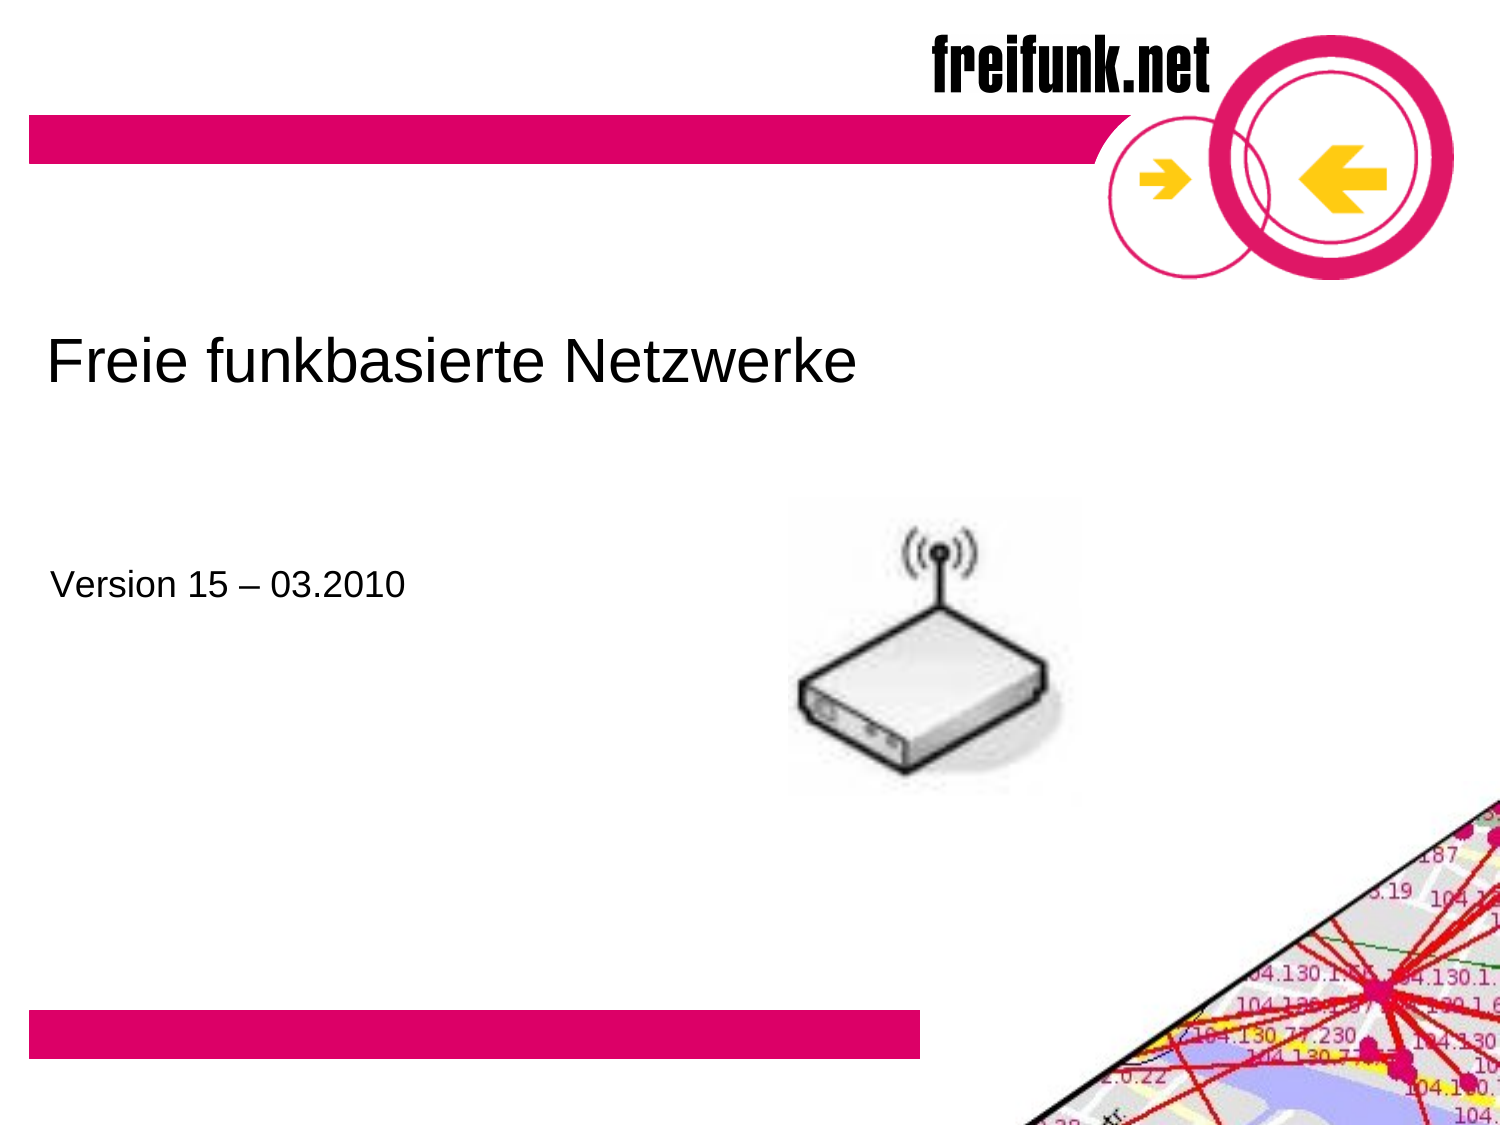

Freie funkbasierte Netzwerke
Version 15 – 03.2010